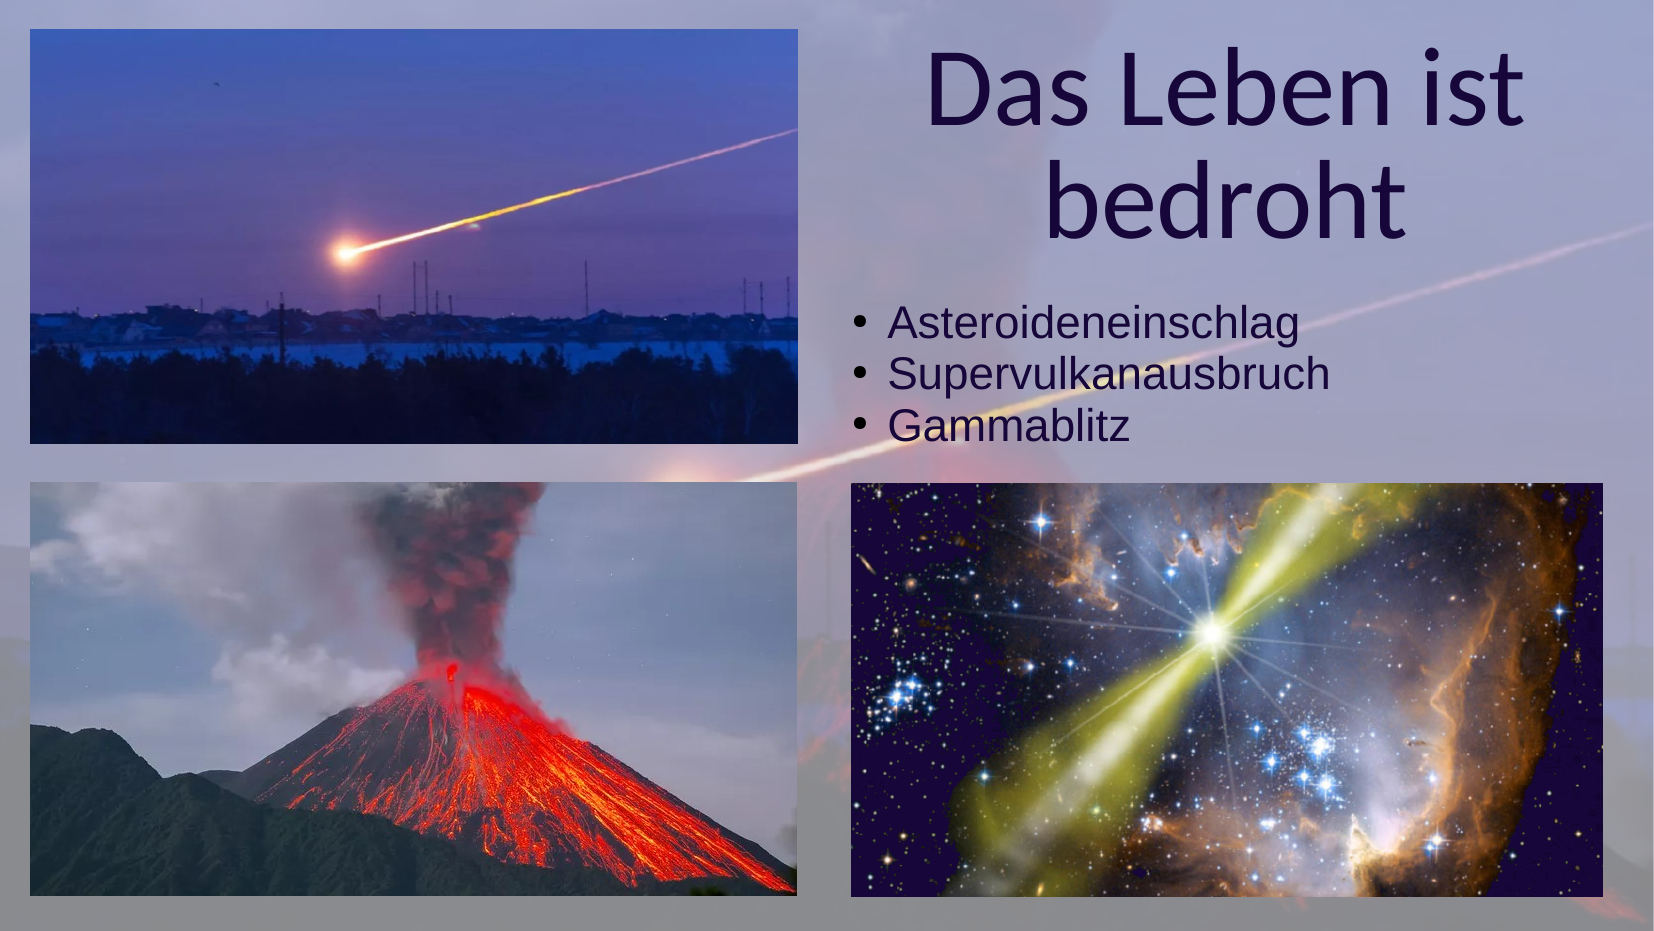

# Das Leben ist bedroht
Asteroideneinschlag
Supervulkanausbruch
Gammablitz